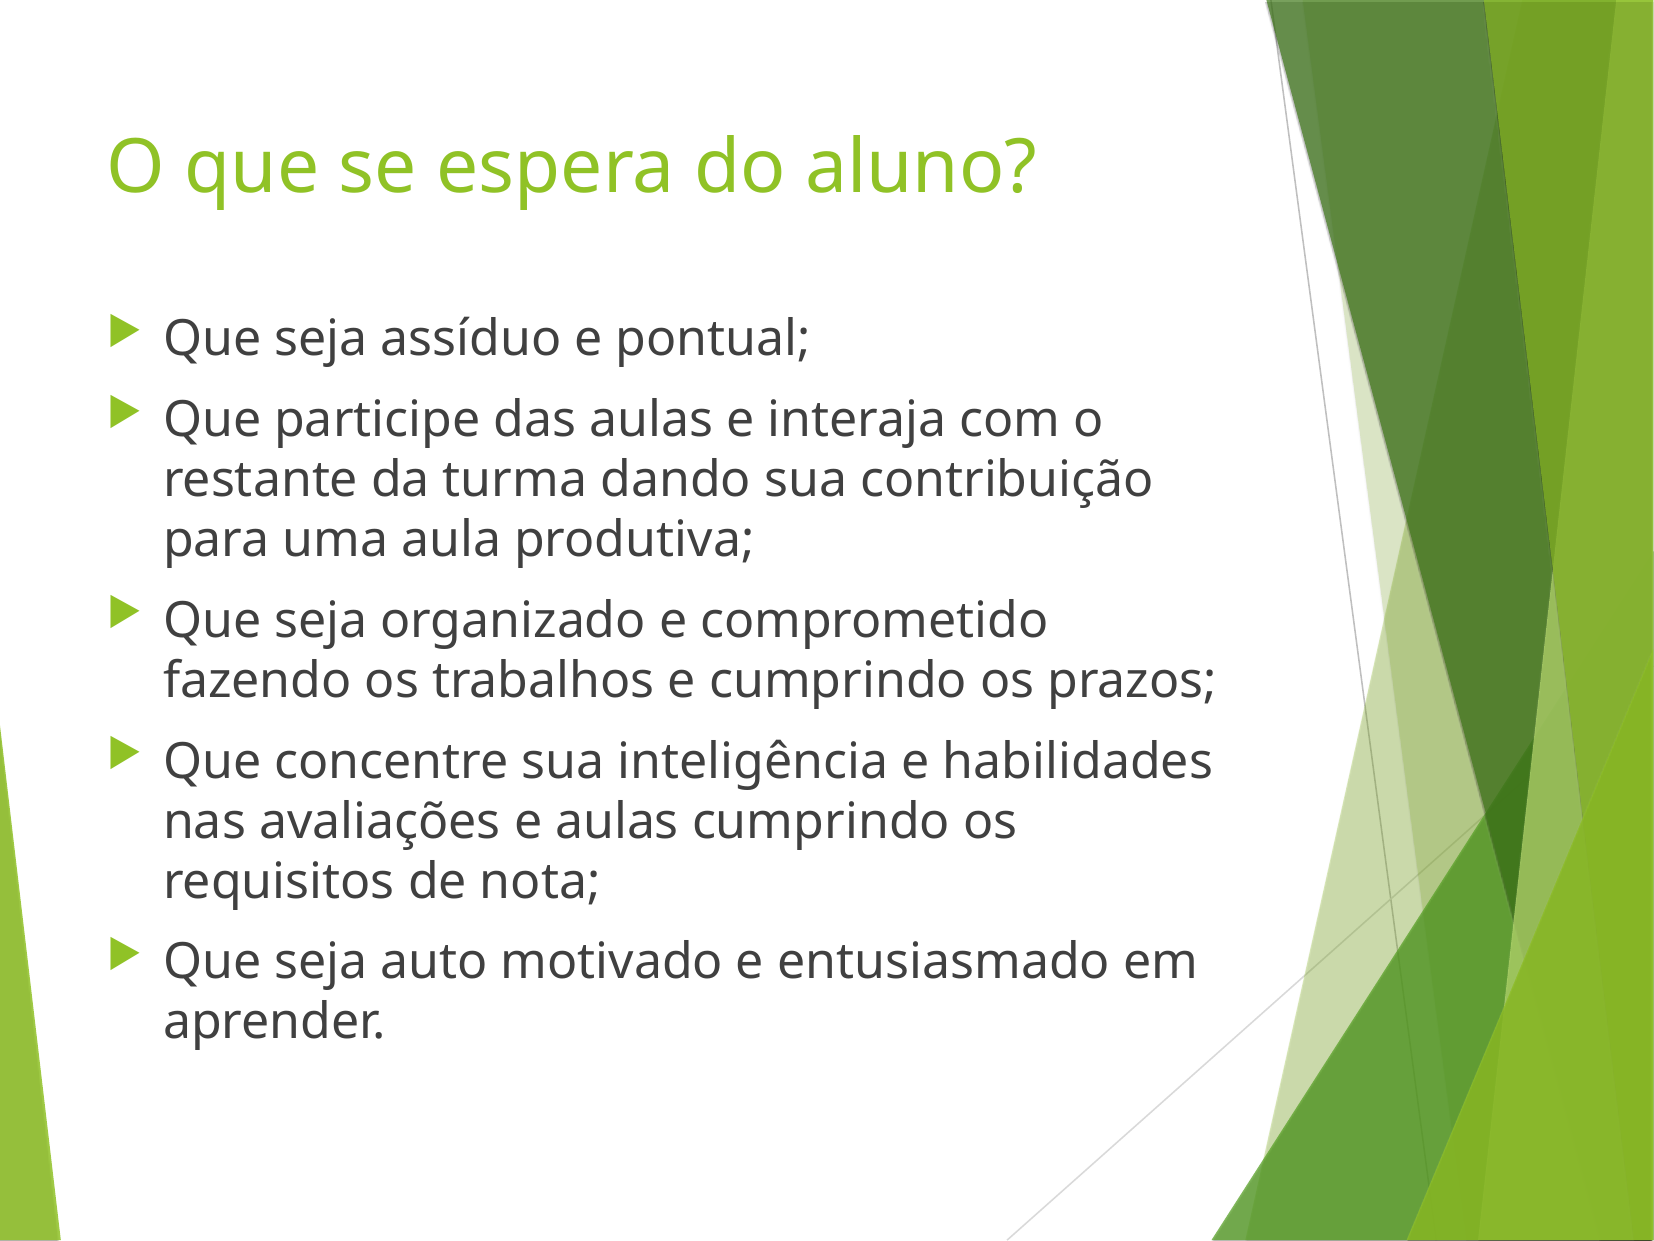

# O que se espera do aluno?
Que seja assíduo e pontual;
Que participe das aulas e interaja com o restante da turma dando sua contribuição para uma aula produtiva;
Que seja organizado e comprometido fazendo os trabalhos e cumprindo os prazos;
Que concentre sua inteligência e habilidades nas avaliações e aulas cumprindo os requisitos de nota;
Que seja auto motivado e entusiasmado em aprender.